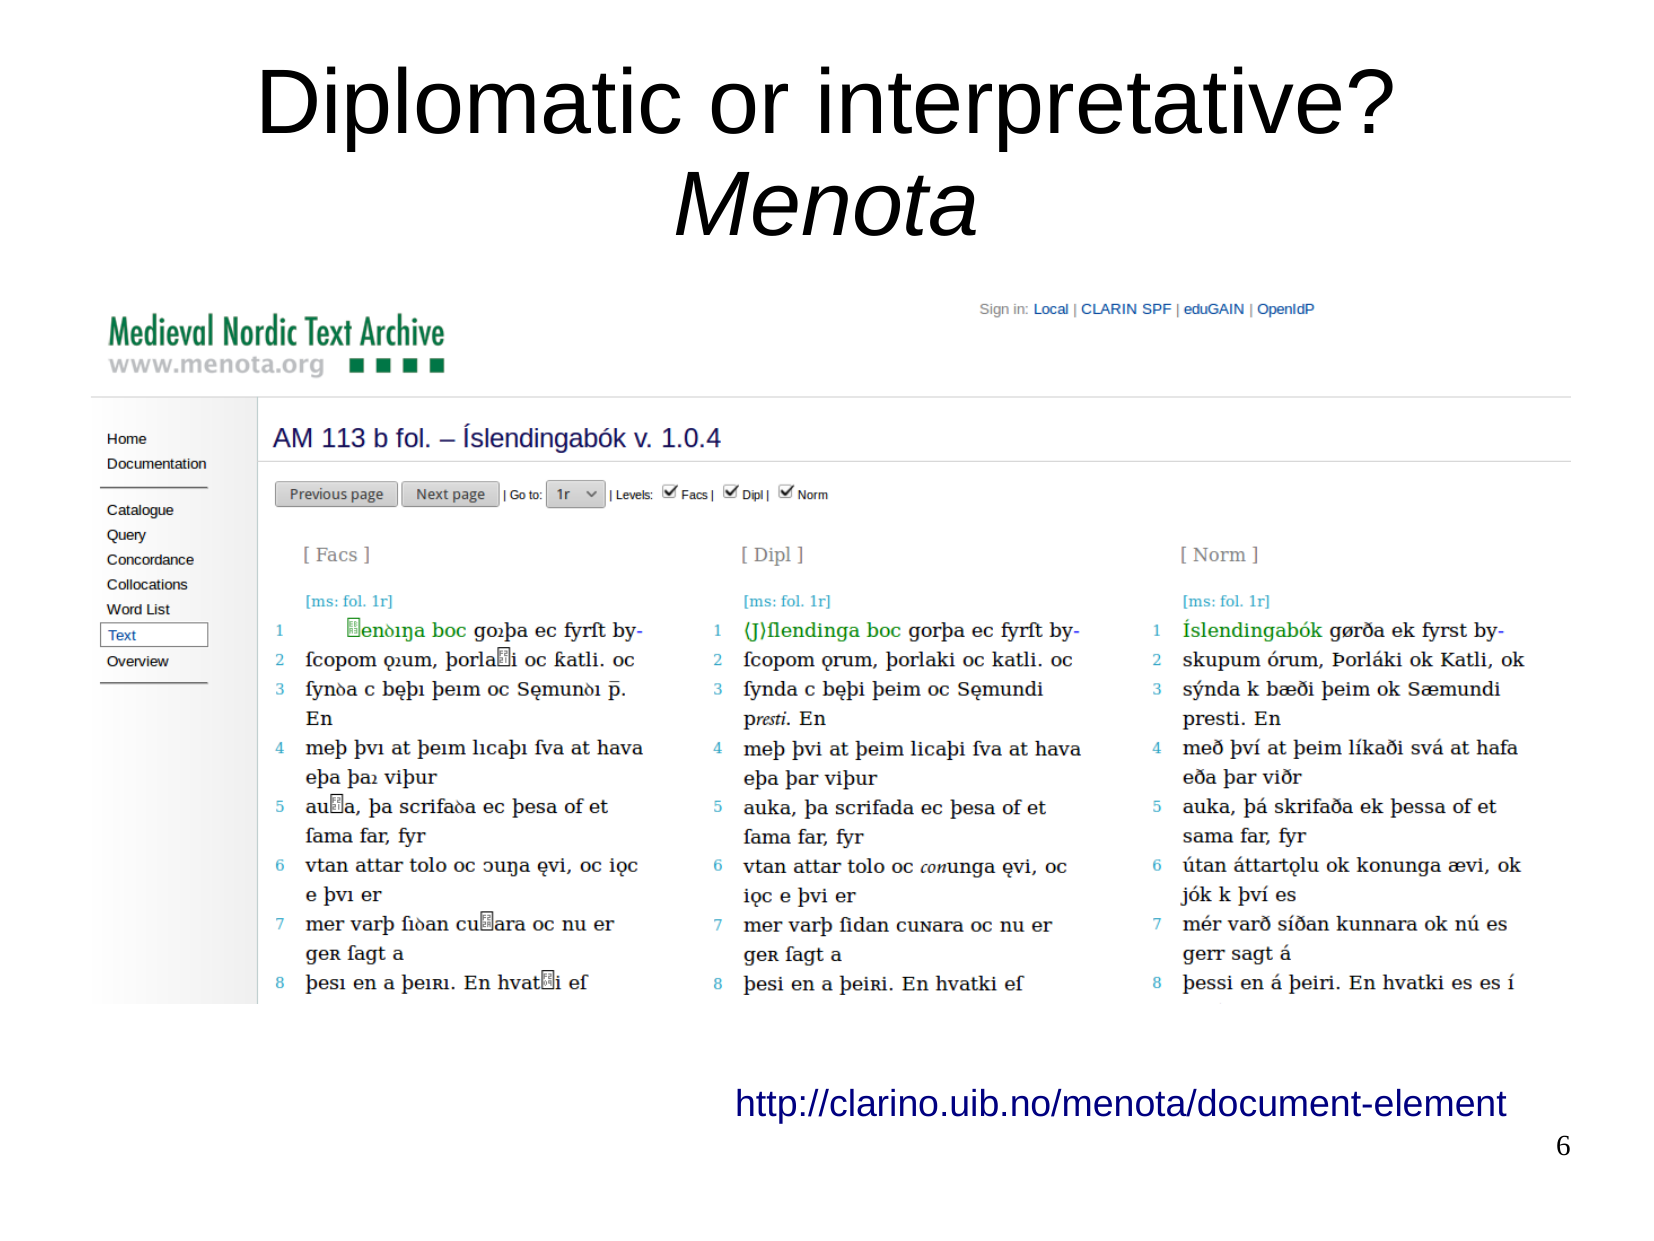

# Diplomatic or interpretative? Menota
http://clarino.uib.no/menota/document-element
6